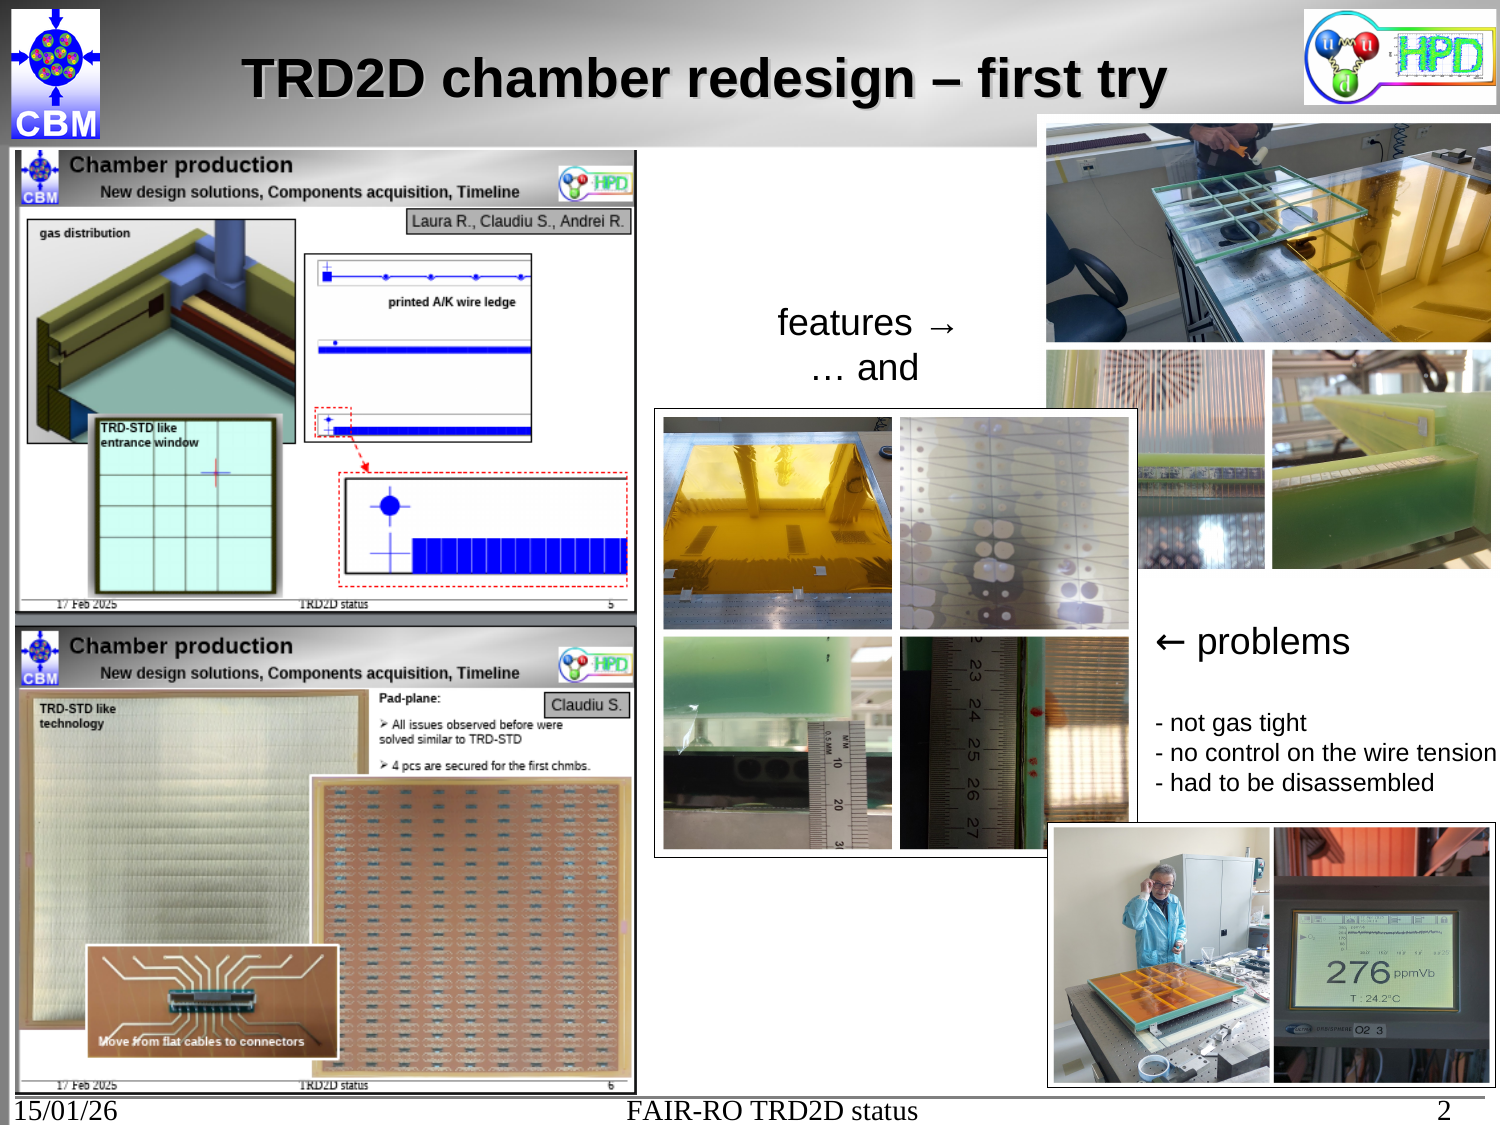

# TRD2D chamber redesign – first try
features →
 … and
← problems
- not gas tight
- no control on the wire tension
- had to be disassembled
15/01/26
FAIR-RO TRD2D status
2